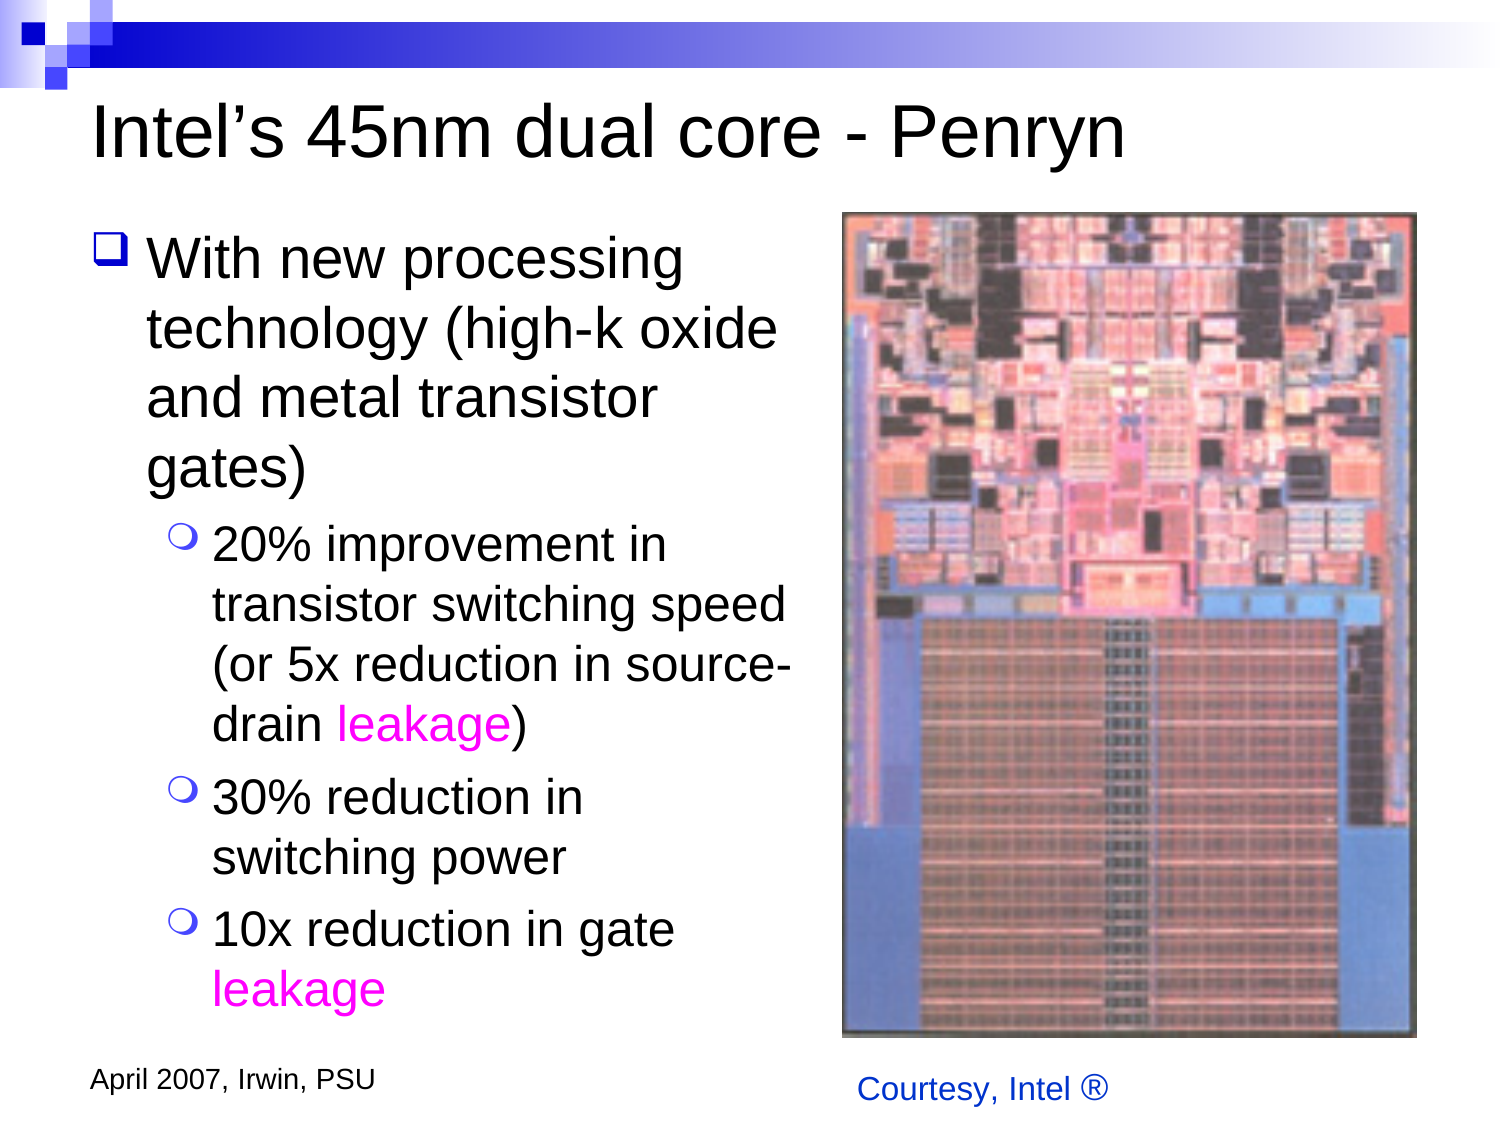

# Intel’s 45nm dual core - Penryn
With new processing technology (high-k oxide and metal transistor gates)
20% improvement in transistor switching speed (or 5x reduction in source-drain leakage)
30% reduction in switching power
10x reduction in gate leakage
April 2007, Irwin, PSU
Courtesy, Intel ®